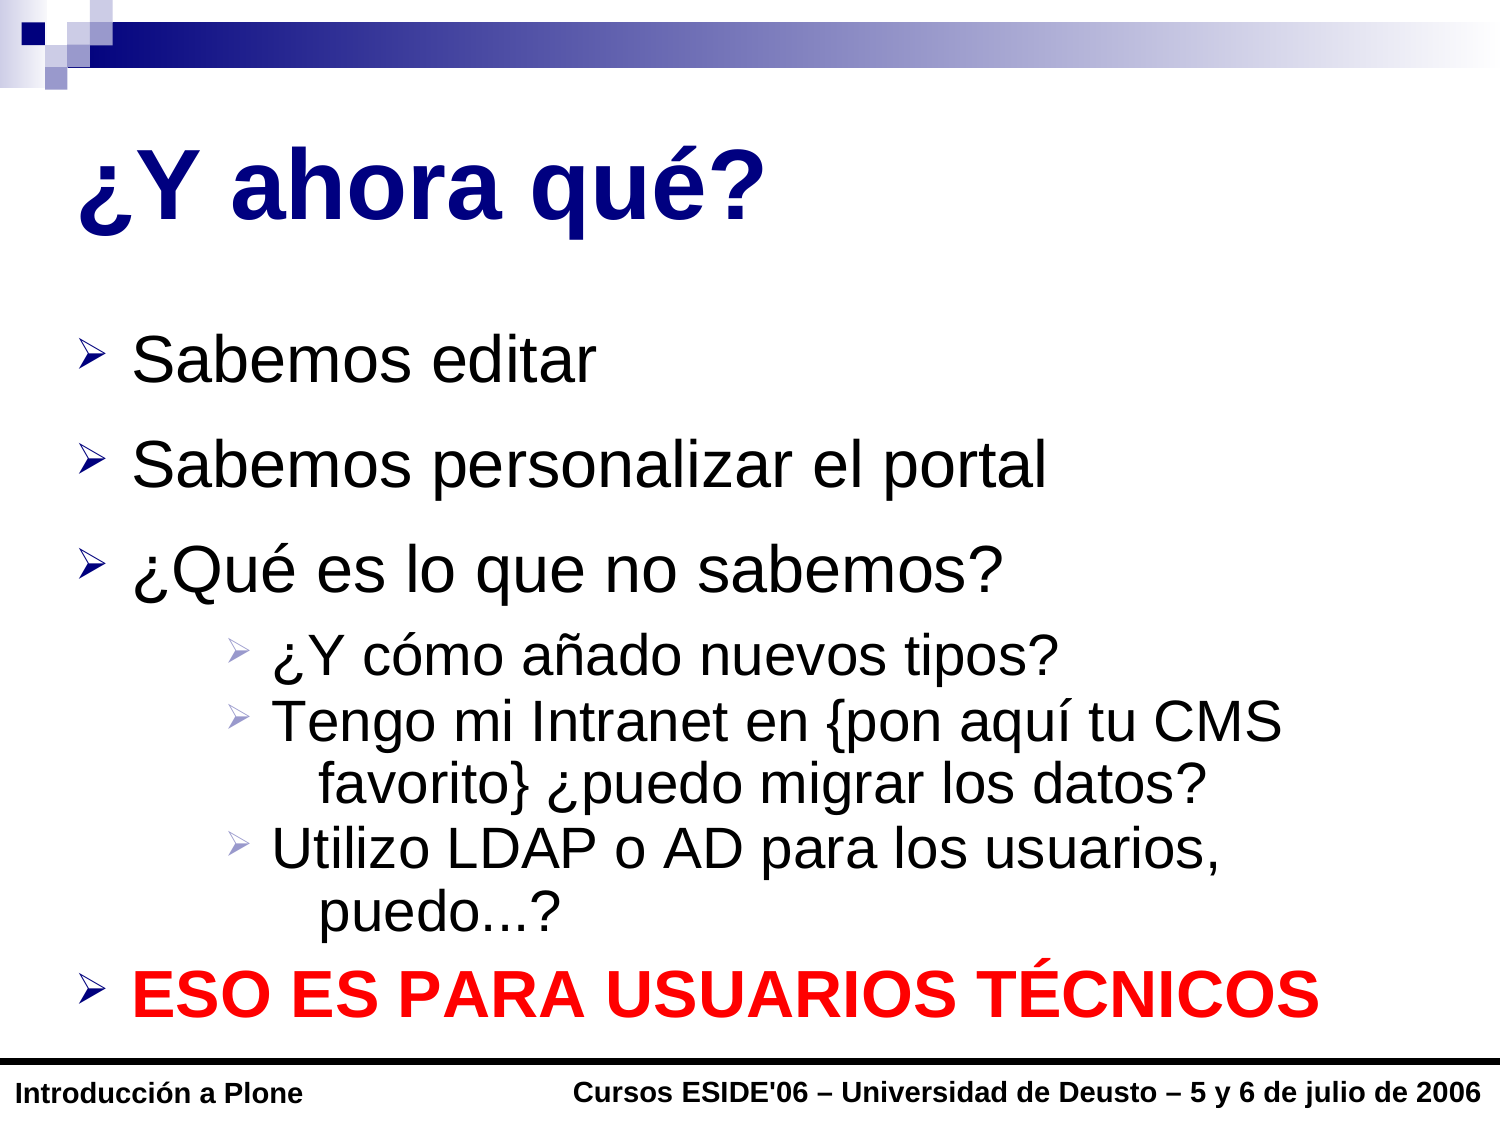

# ¿Y ahora qué?
Sabemos editar
Sabemos personalizar el portal
¿Qué es lo que no sabemos?
¿Y cómo añado nuevos tipos?
Tengo mi Intranet en {pon aquí tu CMS favorito} ¿puedo migrar los datos?
Utilizo LDAP o AD para los usuarios, puedo...?
ESO ES PARA USUARIOS TÉCNICOS